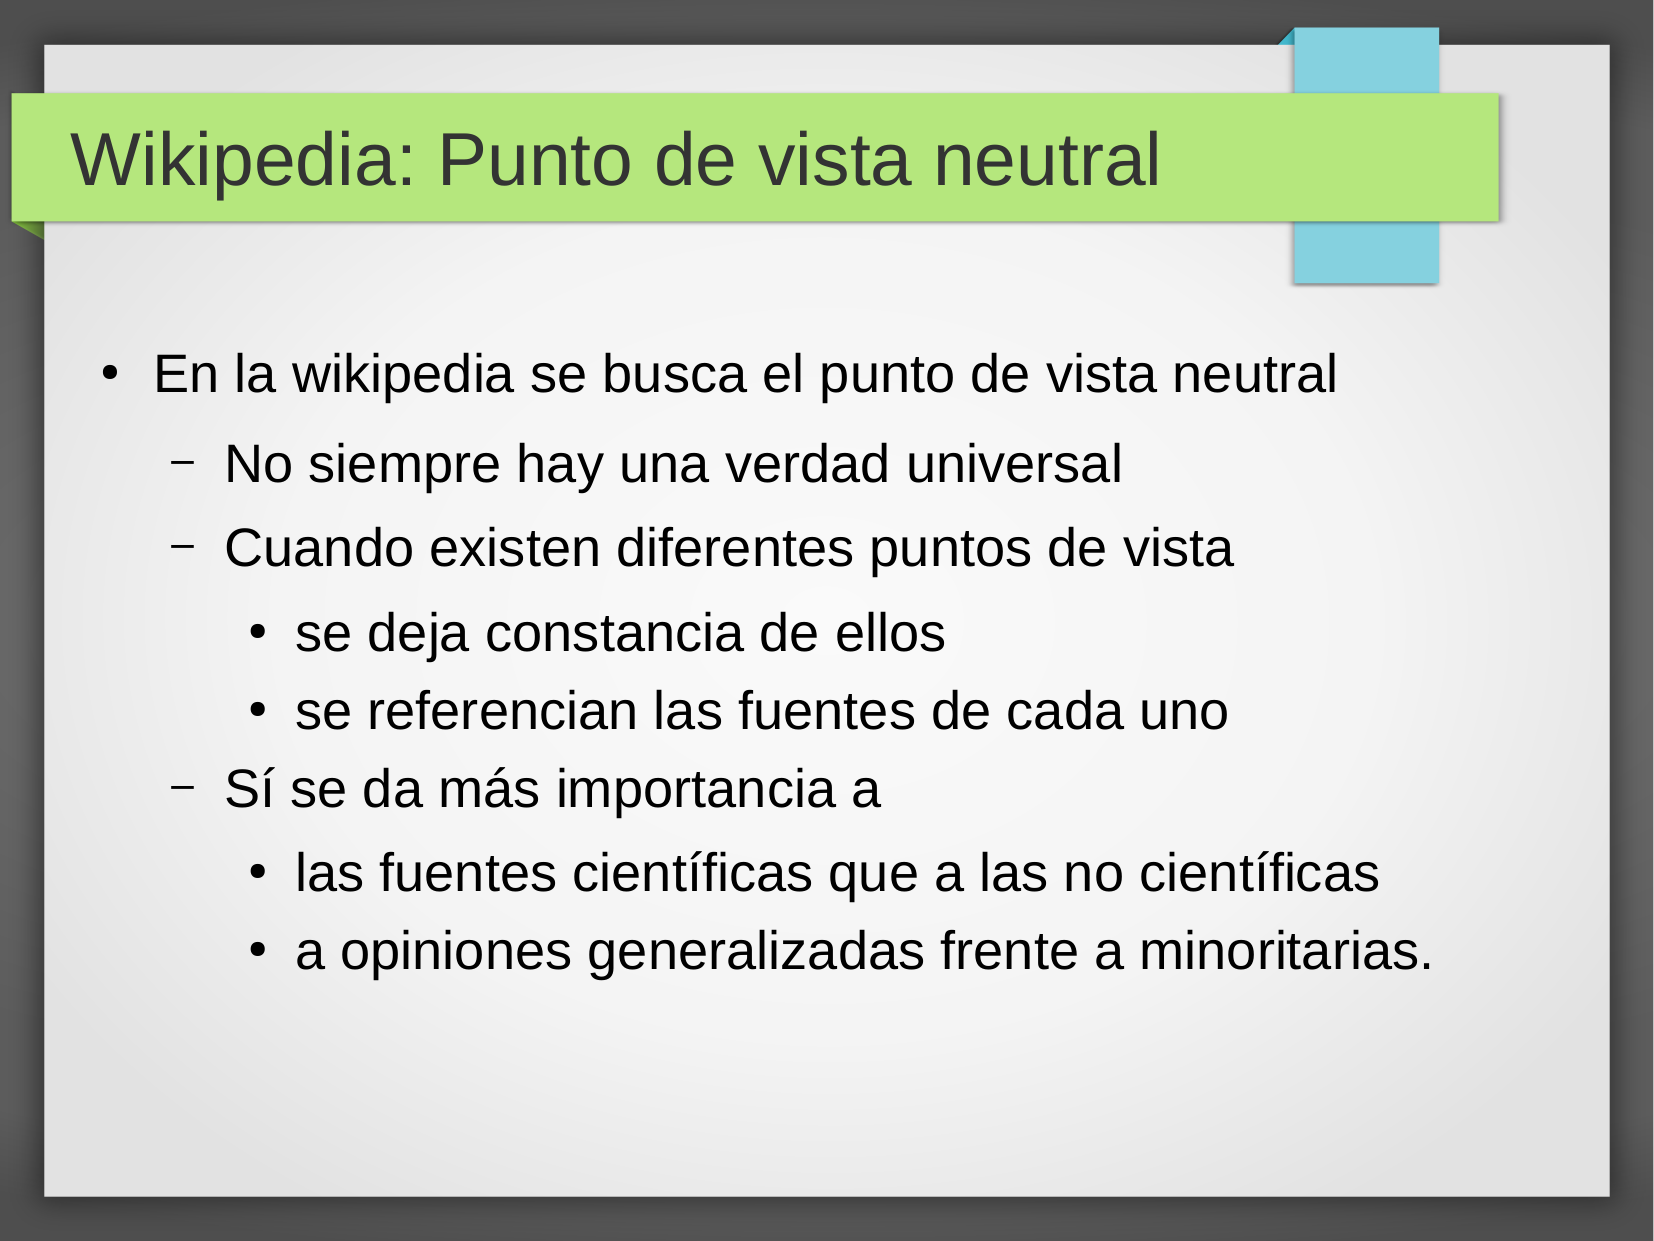

# Wikipedia: Punto de vista neutral
En la wikipedia se busca el punto de vista neutral
No siempre hay una verdad universal
Cuando existen diferentes puntos de vista
se deja constancia de ellos
se referencian las fuentes de cada uno
Sí se da más importancia a
las fuentes científicas que a las no científicas
a opiniones generalizadas frente a minoritarias.